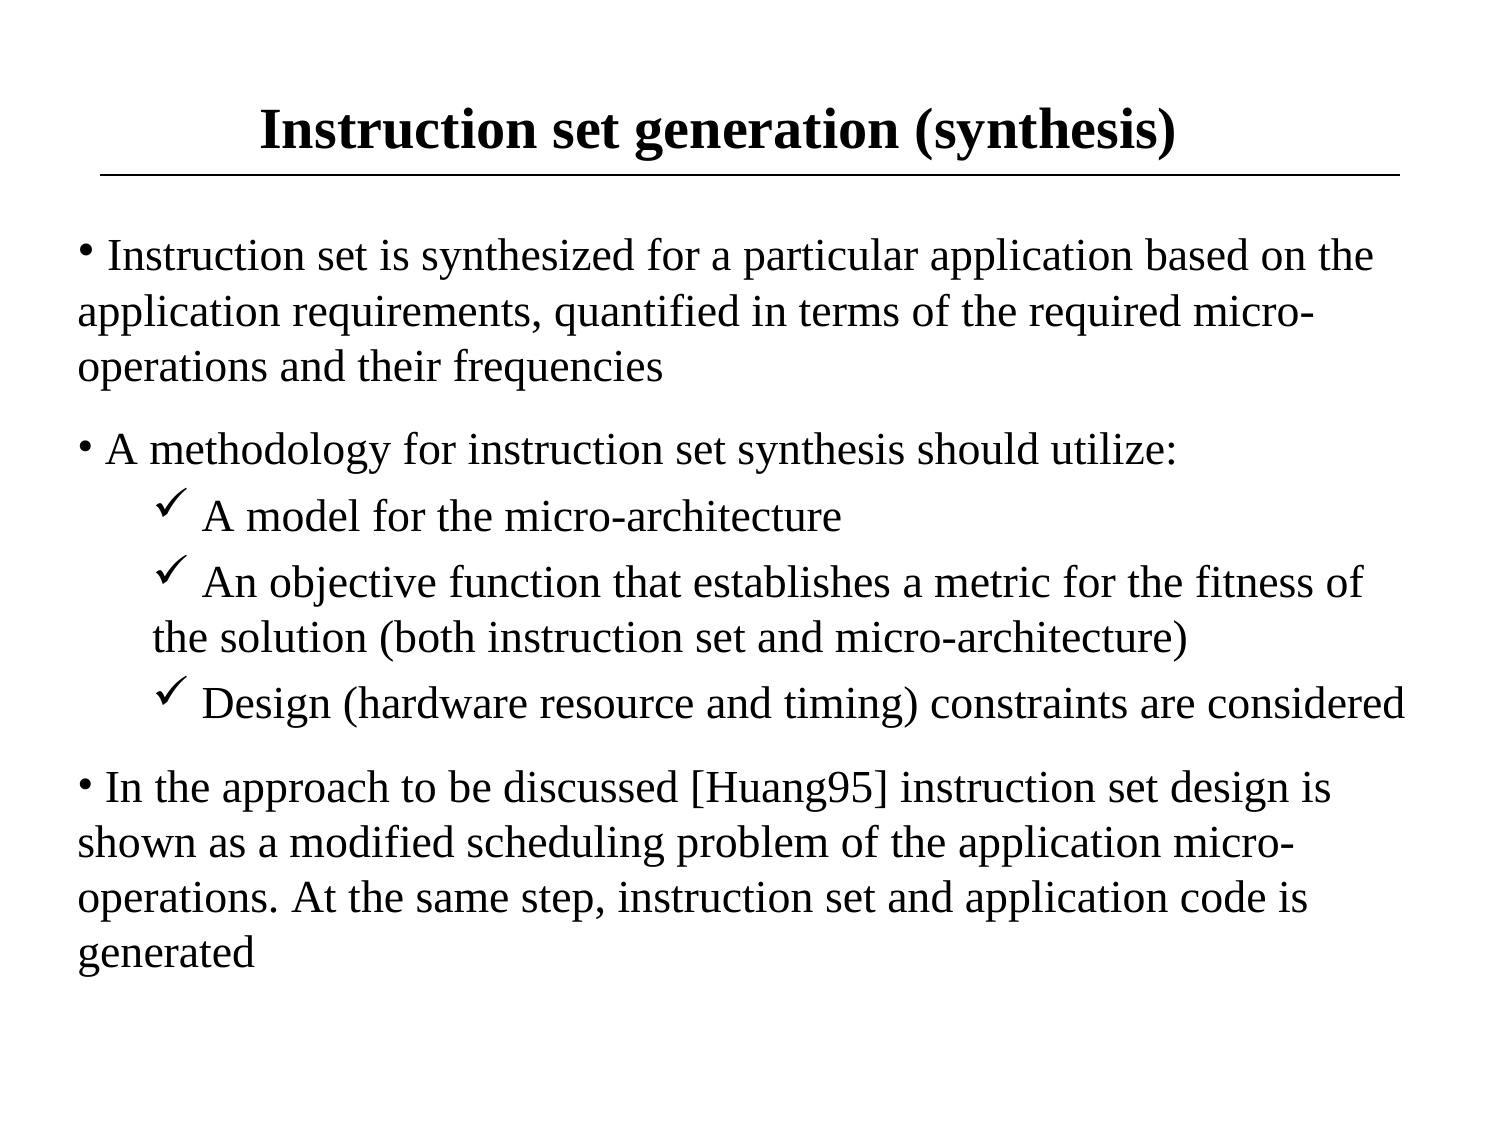

# Instruction set generation (synthesis)
 Instruction set is synthesized for a particular application based on the application requirements, quantified in terms of the required micro-operations and their frequencies
 A methodology for instruction set synthesis should utilize:
 A model for the micro-architecture
 An objective function that establishes a metric for the fitness of the solution (both instruction set and micro-architecture)
 Design (hardware resource and timing) constraints are considered
 In the approach to be discussed [Huang95] instruction set design is shown as a modified scheduling problem of the application micro-operations. At the same step, instruction set and application code is generated